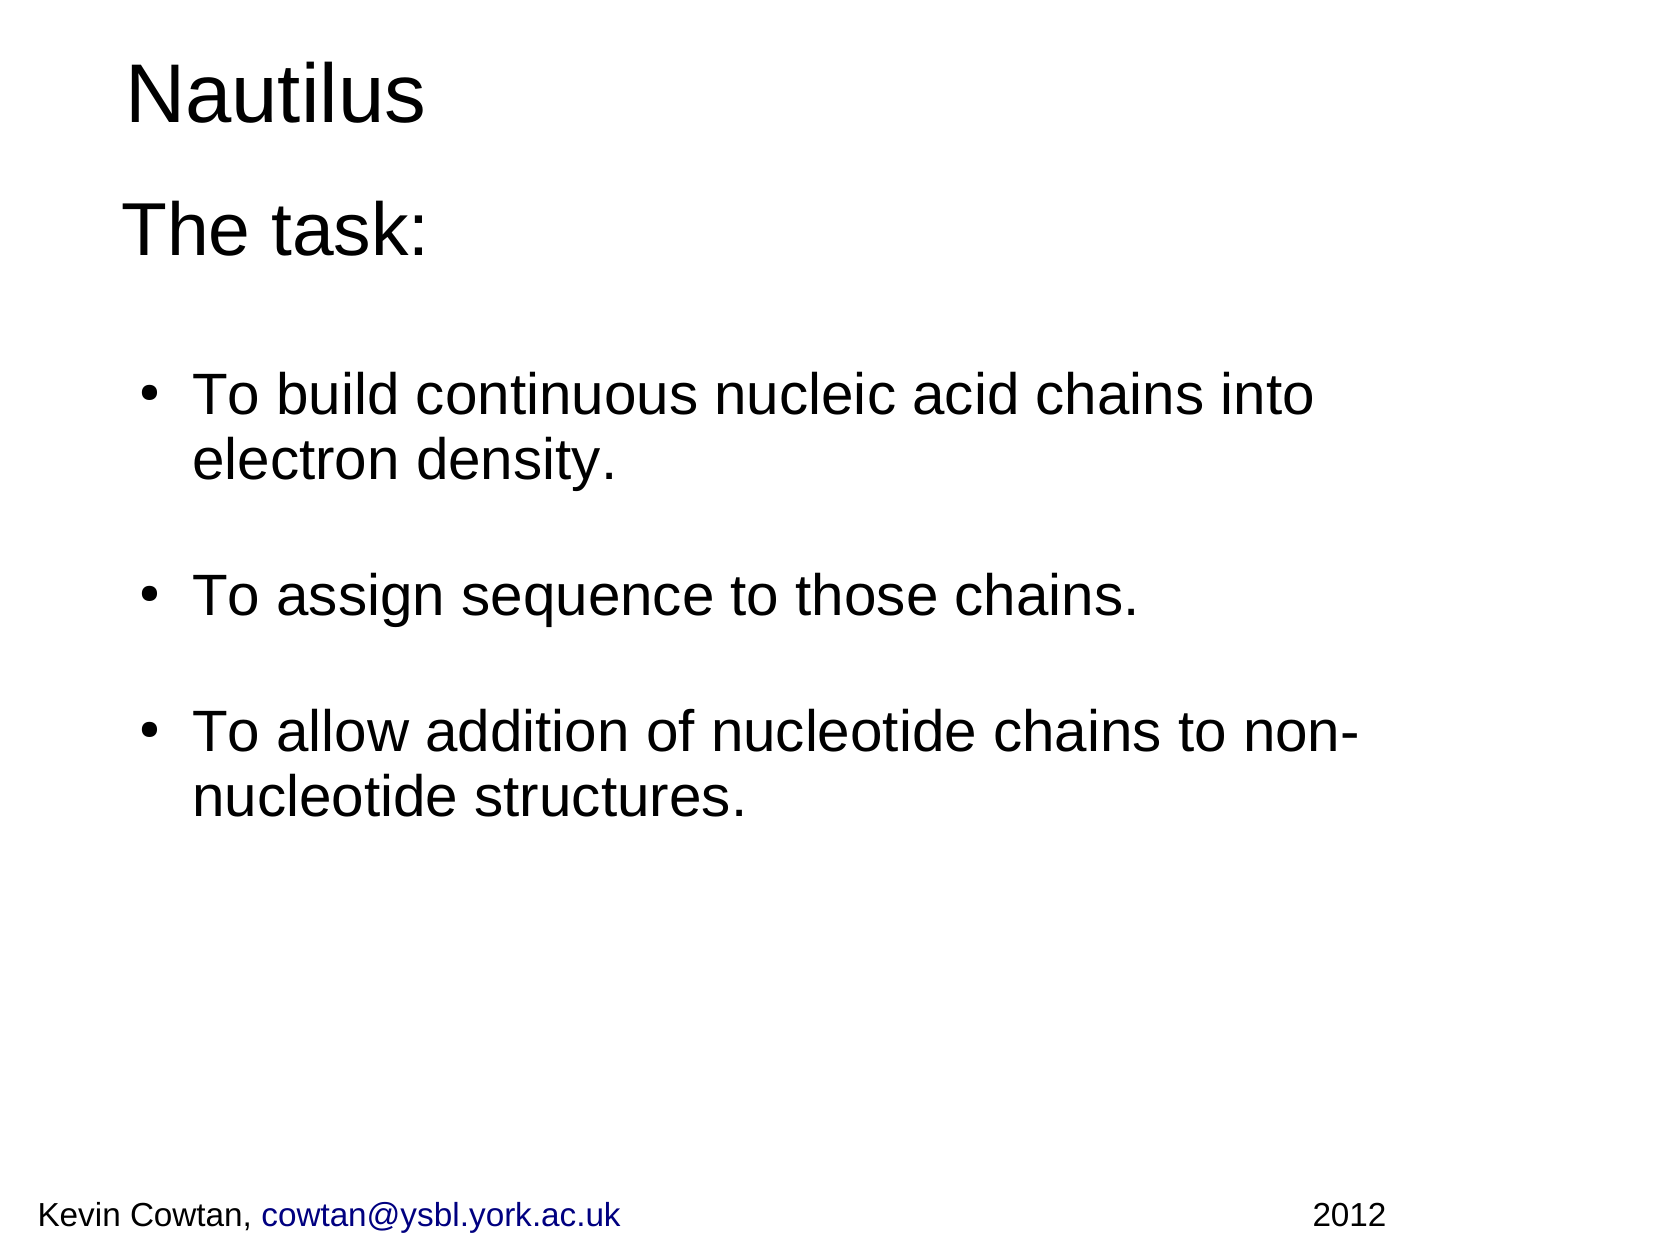

# Nautilus
The task:
To build continuous nucleic acid chains into electron density.
To assign sequence to those chains.
To allow addition of nucleotide chains to non-nucleotide structures.